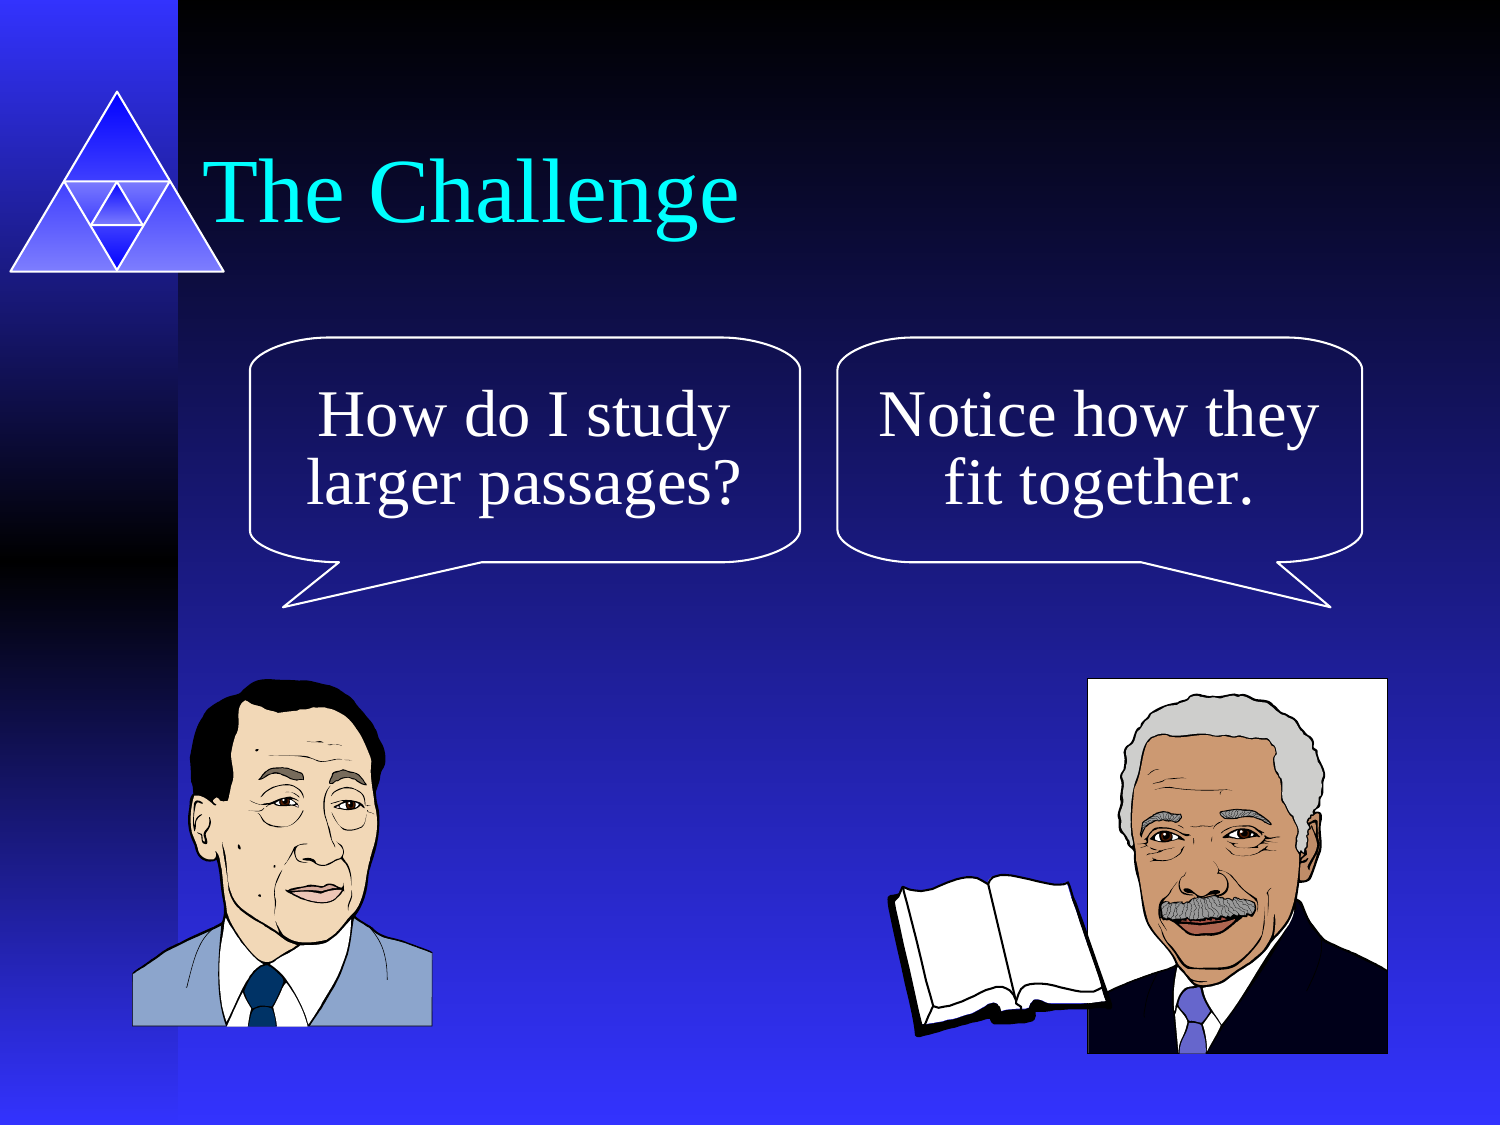

# The Challenge
How do I study larger passages?
Notice how they fit together.